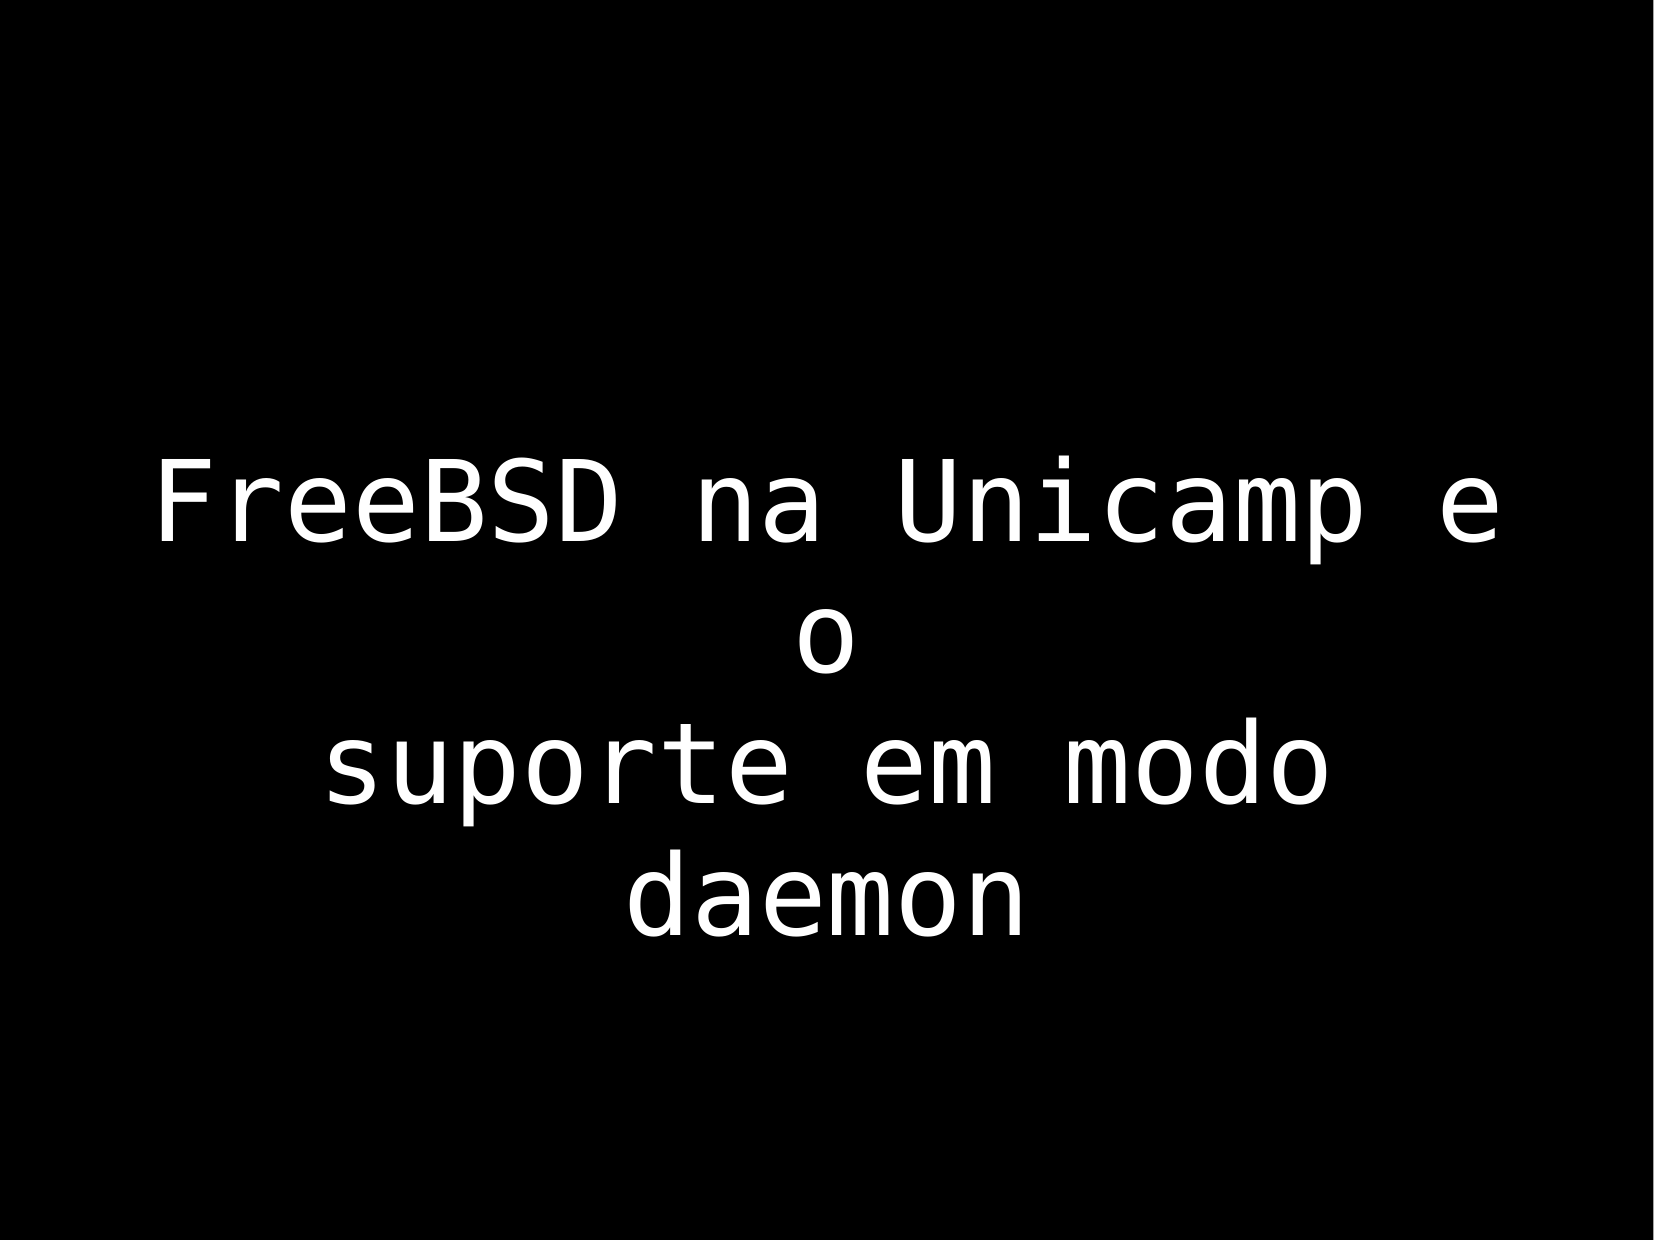

FreeBSD na Unicamp e o
suporte em modo daemon